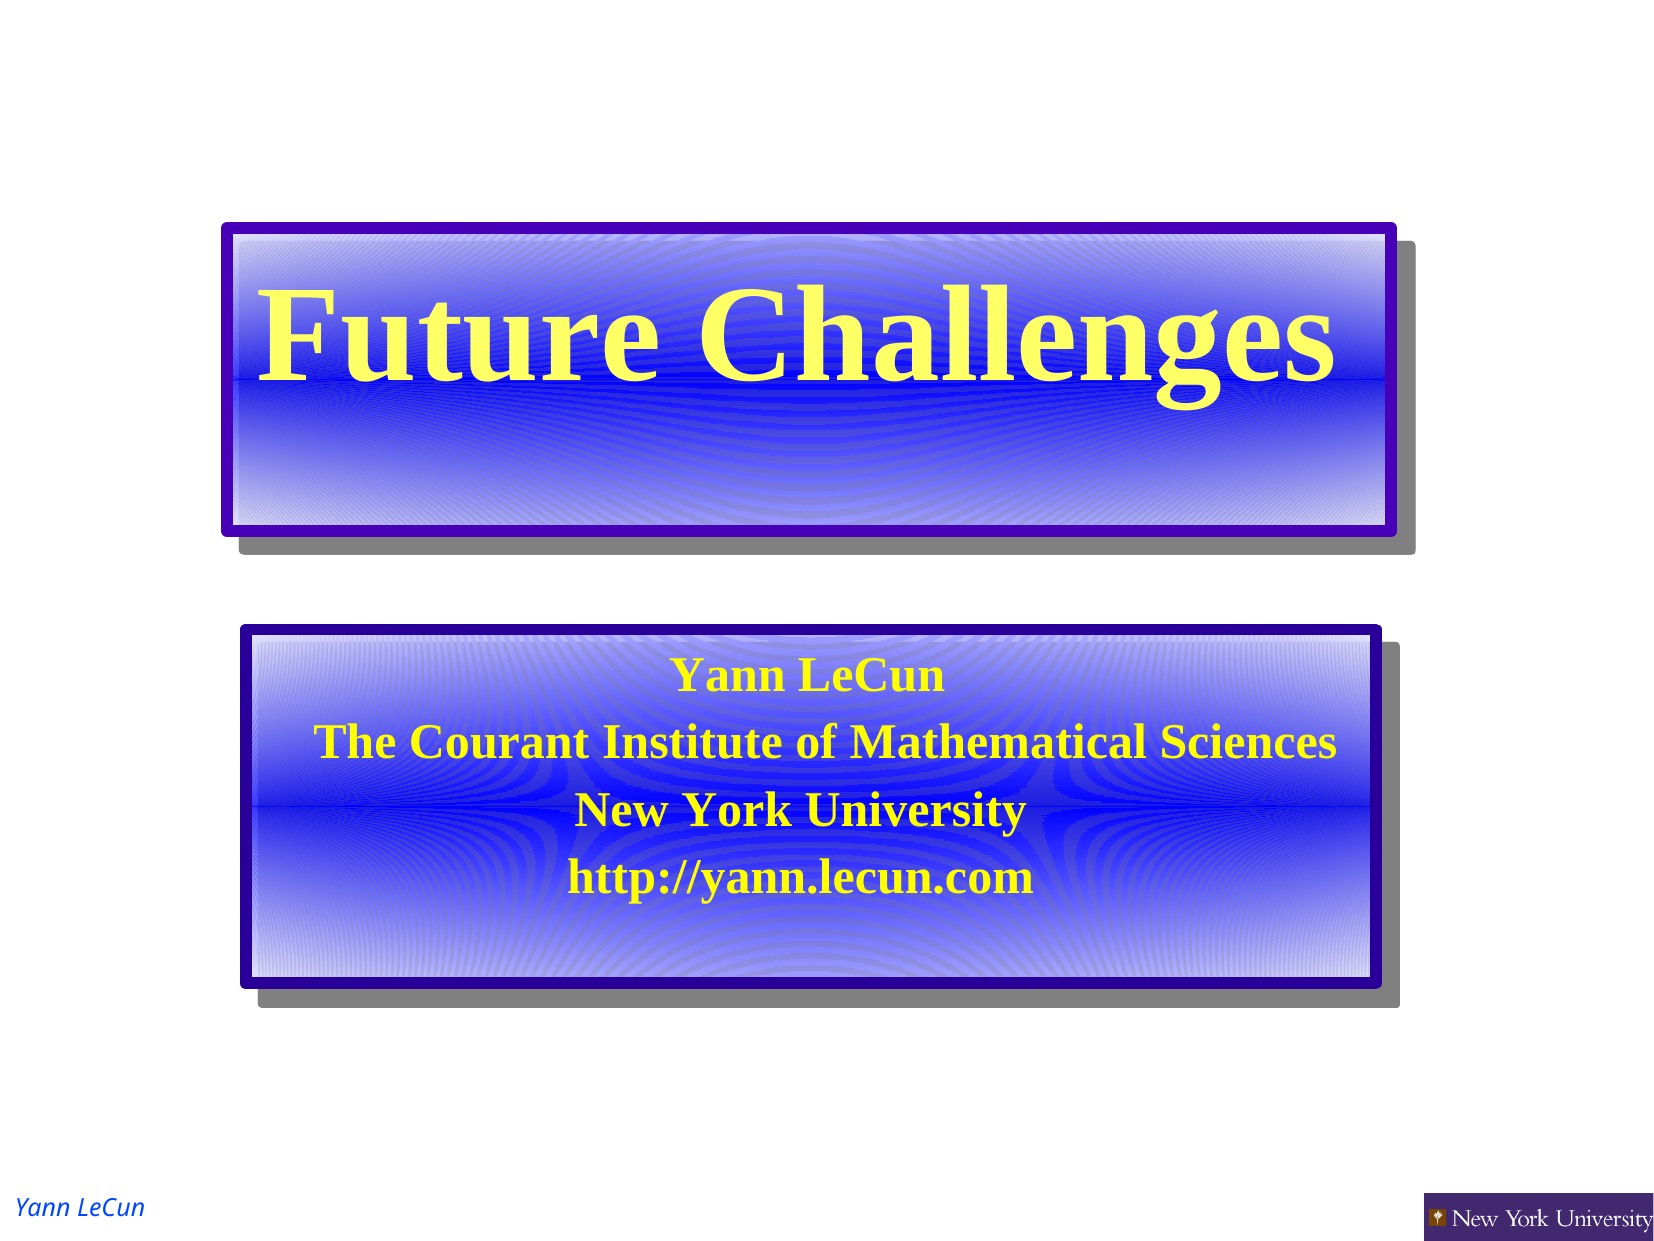

Future Challenges
 Yann LeCun
 The Courant Institute of Mathematical Sciences
New York University
http://yann.lecun.com